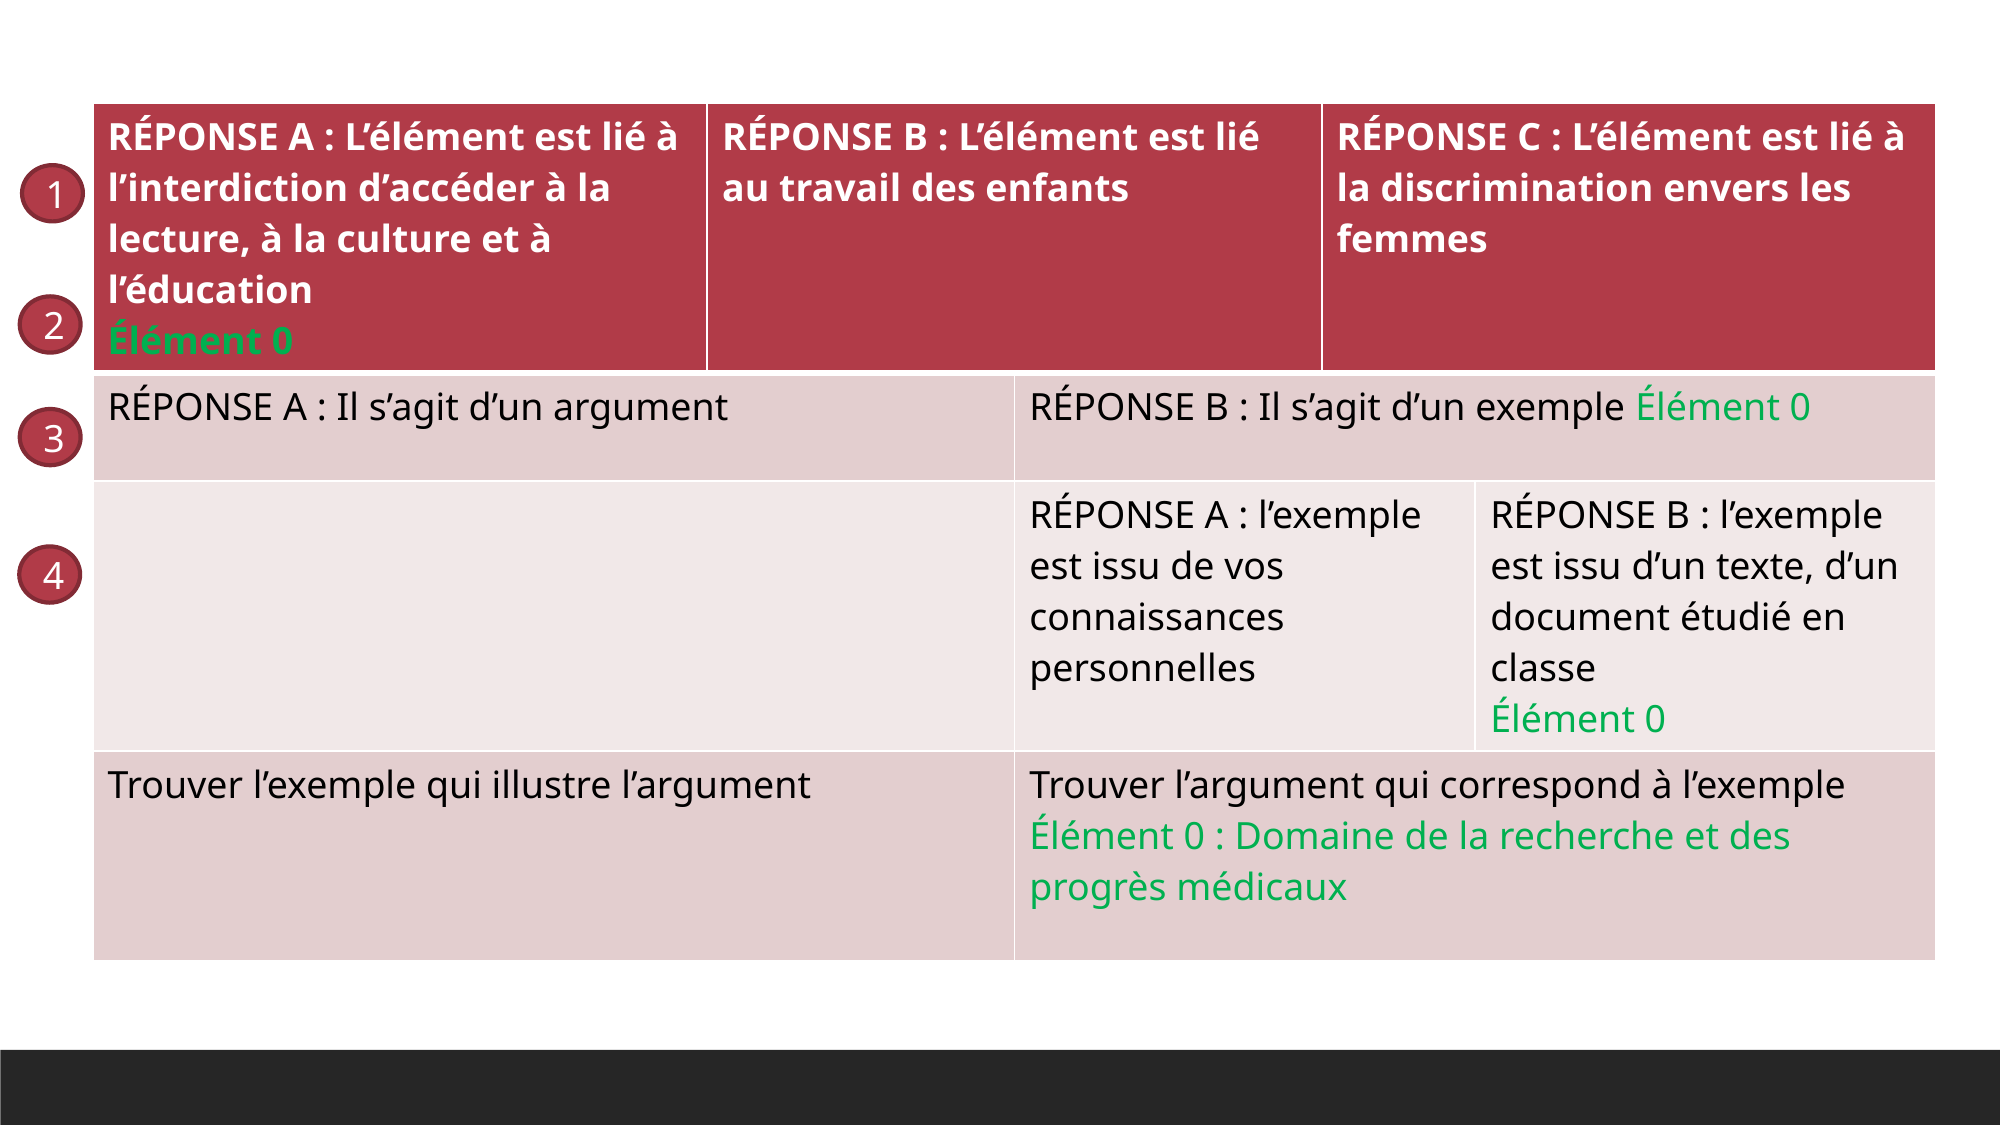

| RÉPONSE A : L’élément est lié à l’interdiction d’accéder à la lecture, à la culture et à l’éducation Élément 0 | RÉPONSE B : L’élément est lié au travail des enfants | | RÉPONSE C : L’élément est lié à la discrimination envers les femmes | |
| --- | --- | --- | --- | --- |
| RÉPONSE A : Il s’agit d’un argument | | RÉPONSE B : Il s’agit d’un exemple Élément 0 | | |
| | | RÉPONSE A : l’exemple est issu de vos connaissances personnelles | | RÉPONSE B : l’exemple est issu d’un texte, d’un document étudié en classe Élément 0 |
| Trouver l’exemple qui illustre l’argument | | Trouver l’argument qui correspond à l’exemple Élément 0 : Domaine de la recherche et des progrès médicaux | | |
1
2
3
4